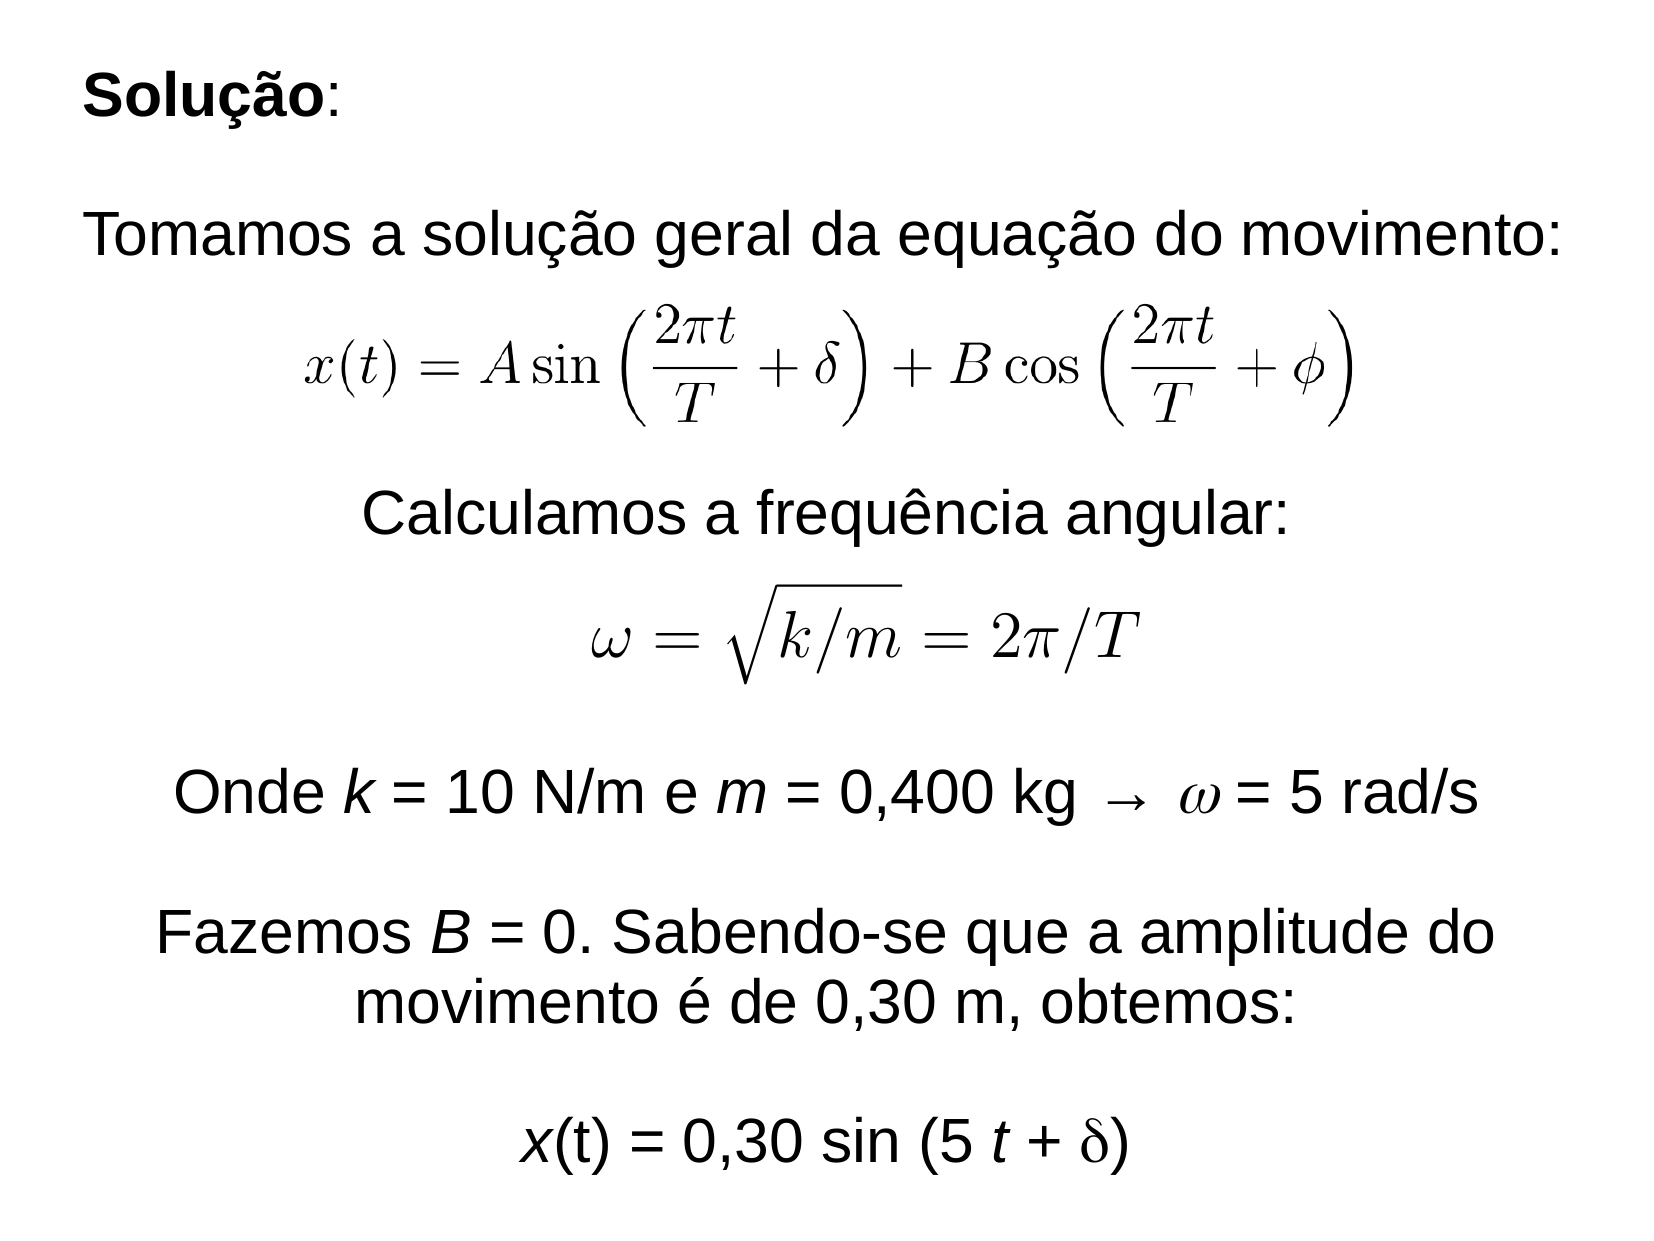

# Solução:
Tomamos a solução geral da equação do movimento:
Calculamos a frequência angular:
Onde k = 10 N/m e m = 0,400 kg → w = 5 rad/s
Fazemos B = 0. Sabendo-se que a amplitude do movimento é de 0,30 m, obtemos:
x(t) = 0,30 sin (5 t + d)